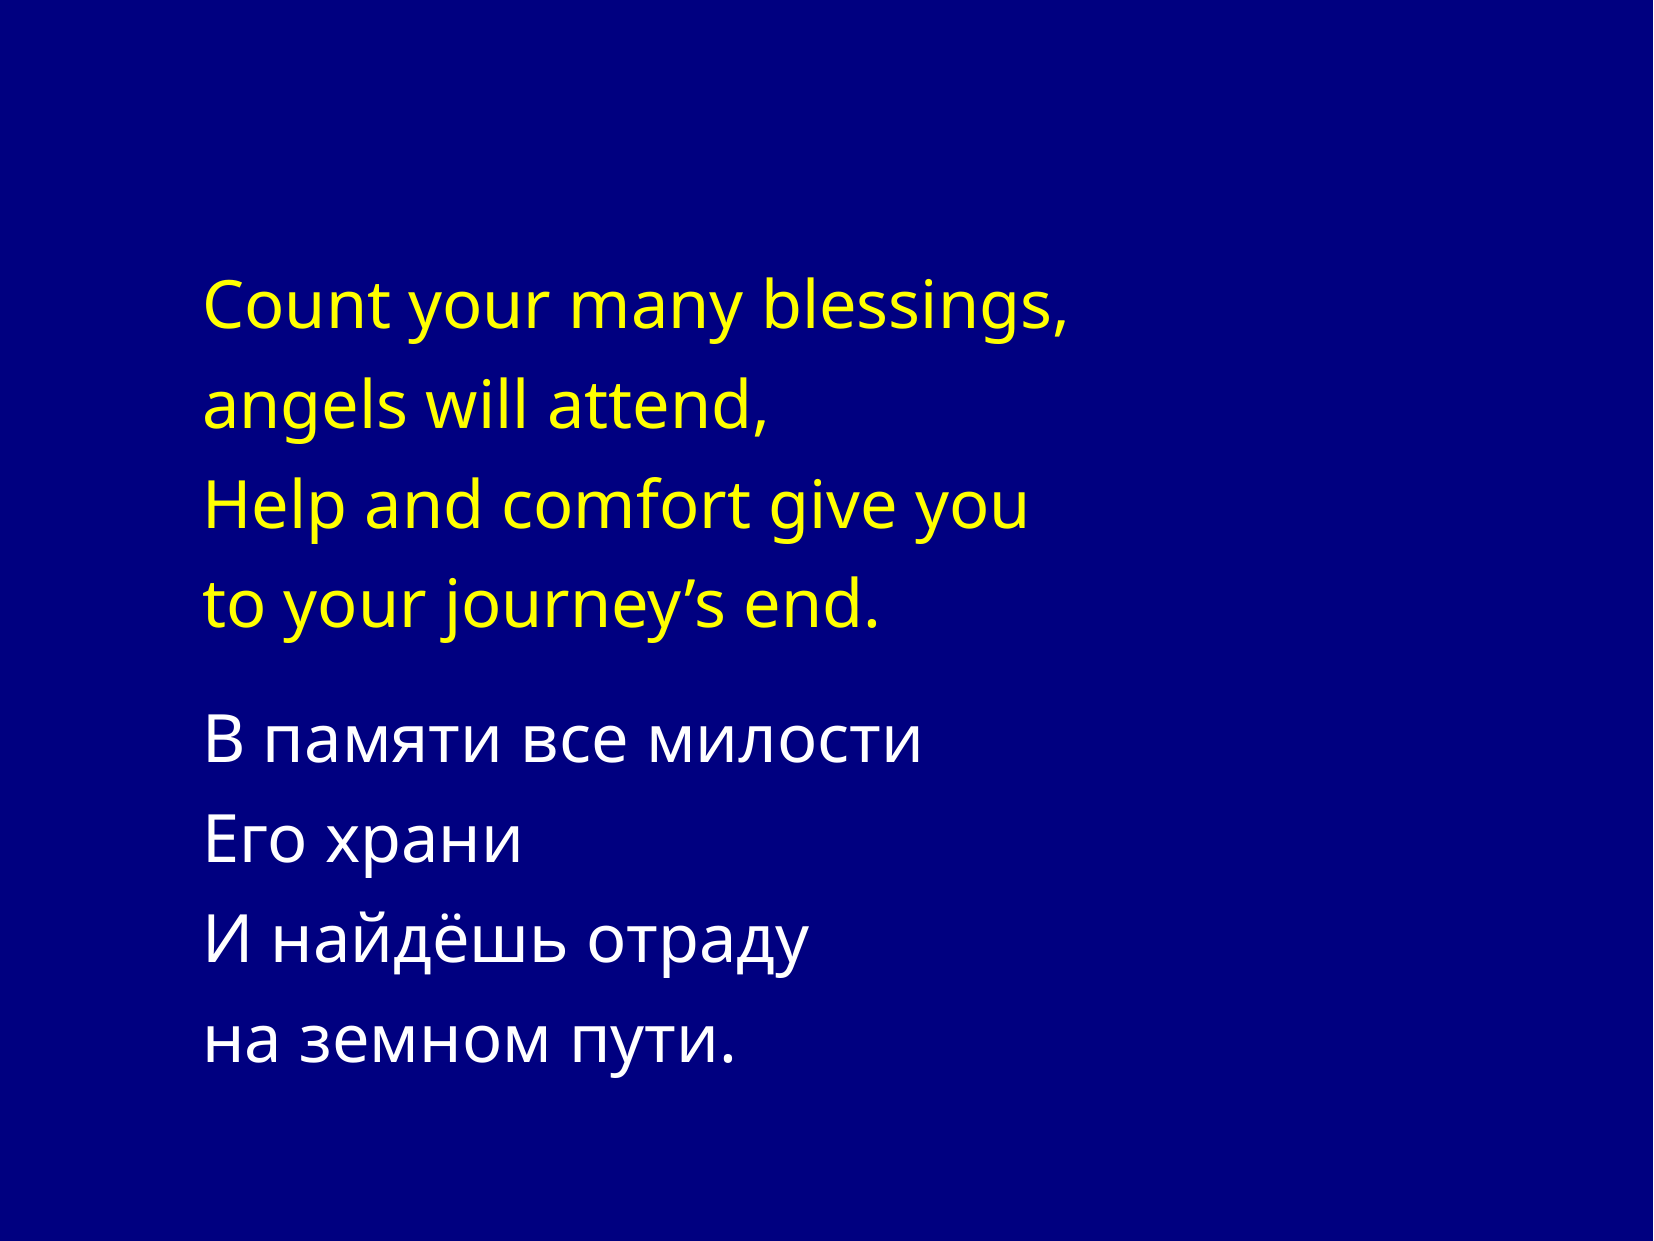

Count your many blessings,
	angels will attend,
	Help and comfort give you
	to your journey’s end.
	В памяти все милости
	Его храни
	И найдёшь отраду
	на земном пути.